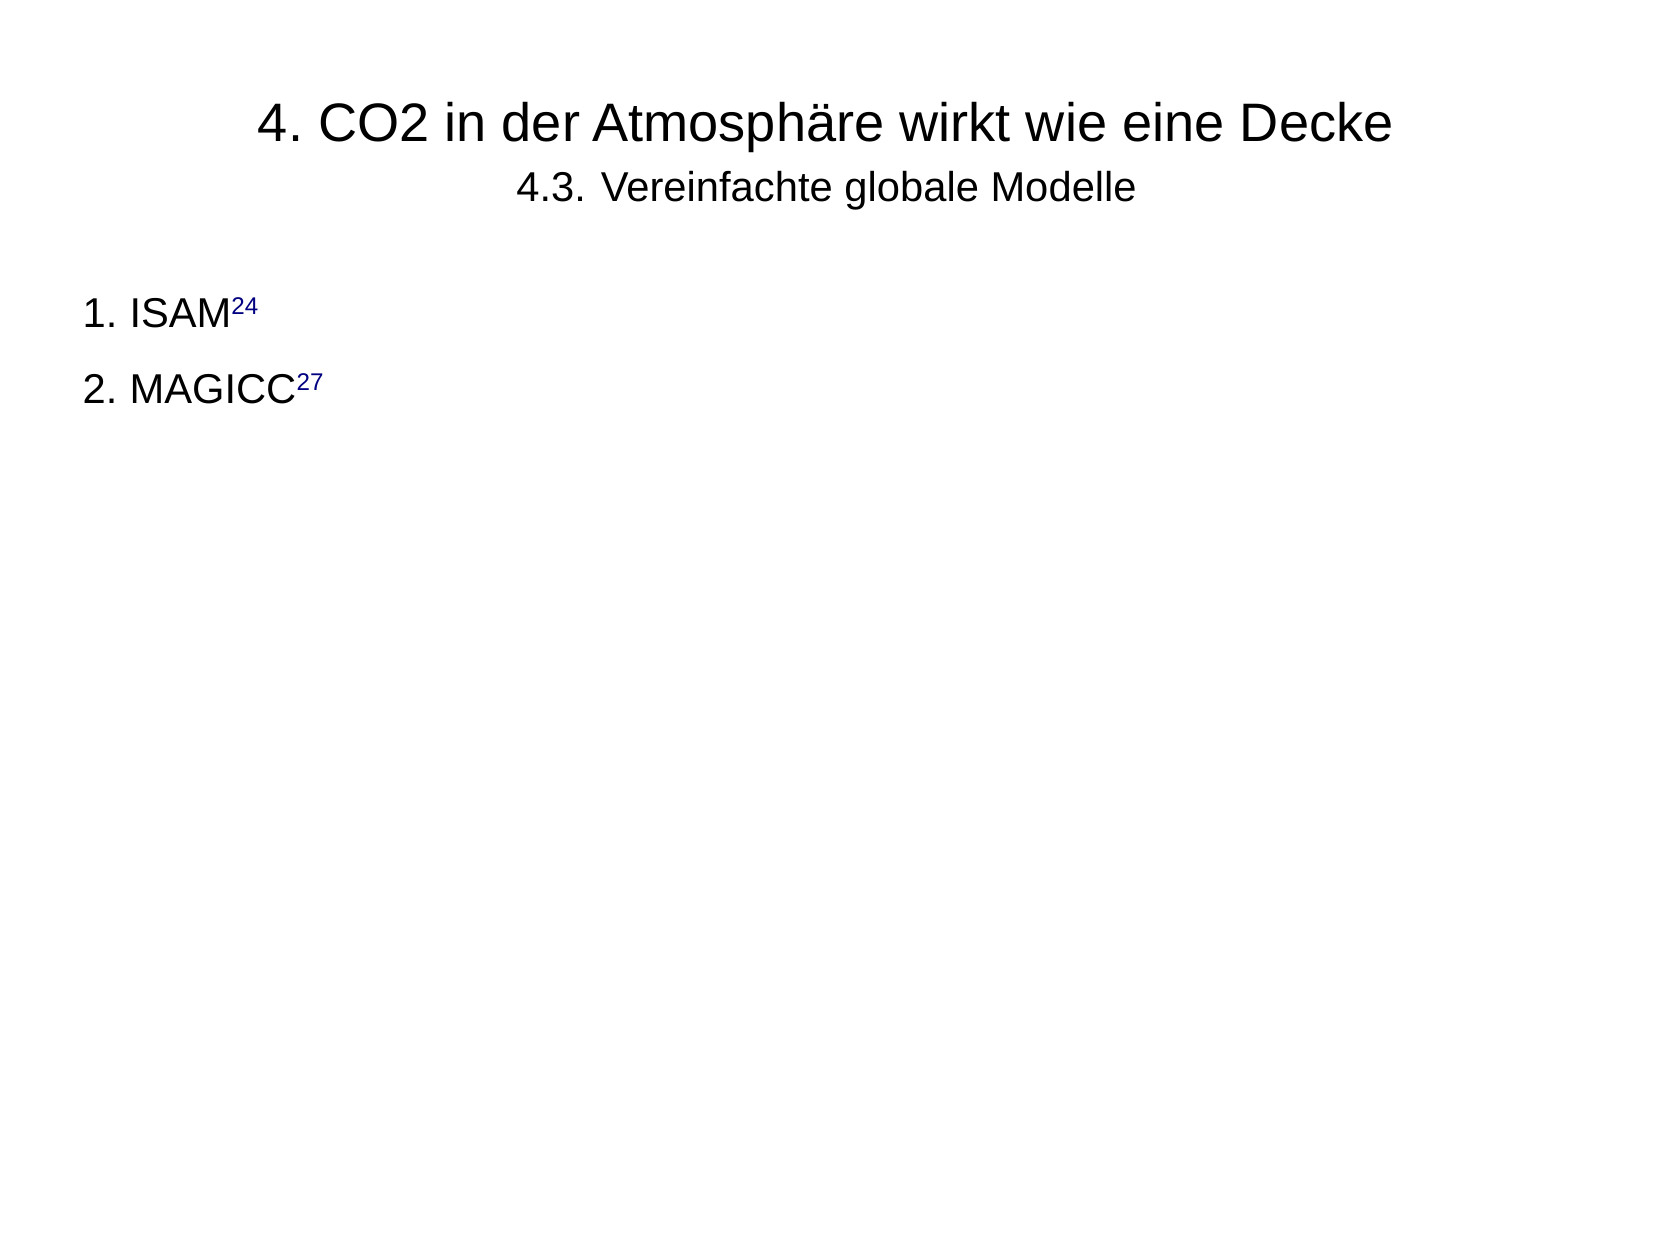

# 4. CO2 in der Atmosphäre wirkt wie eine Decke 4.3. Vereinfachte globale Modelle
 ISAM24
 MAGICC27